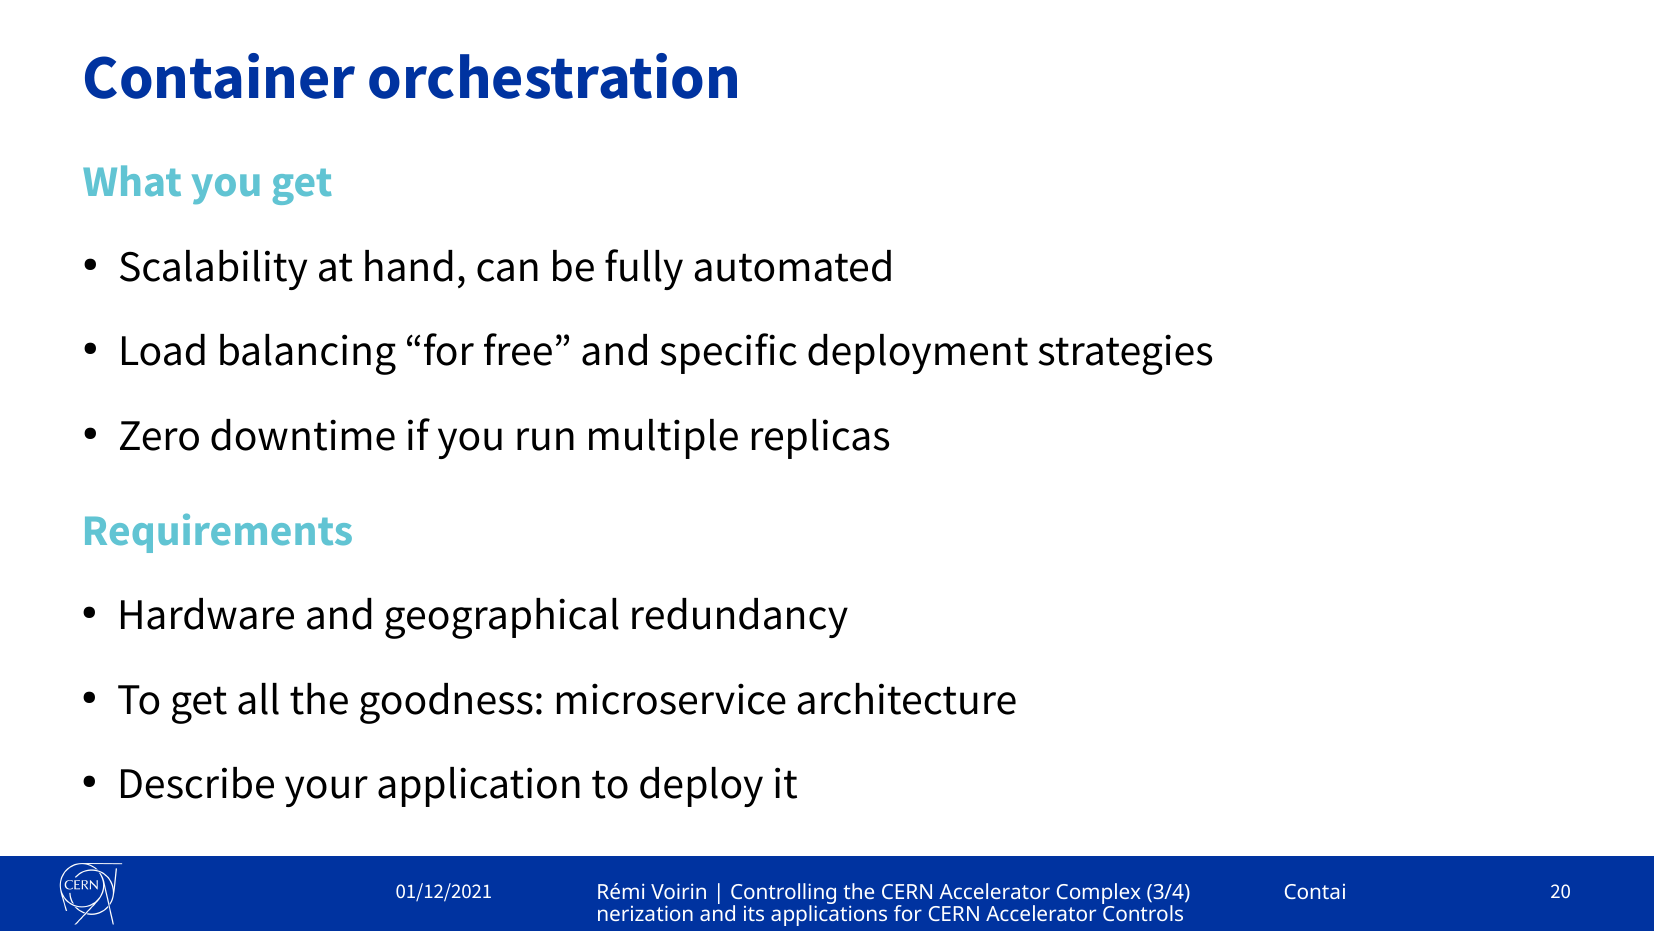

# Container orchestration
What you get
Scalability at hand, can be fully automated
Load balancing “for free” and specific deployment strategies
Zero downtime if you run multiple replicas
Requirements
Hardware and geographical redundancy
To get all the goodness: microservice architecture
Describe your application to deploy it
01/12/2021
Rémi Voirin | Controlling the CERN Accelerator Complex (3/4) Containerization and its applications for CERN Accelerator Controls
20